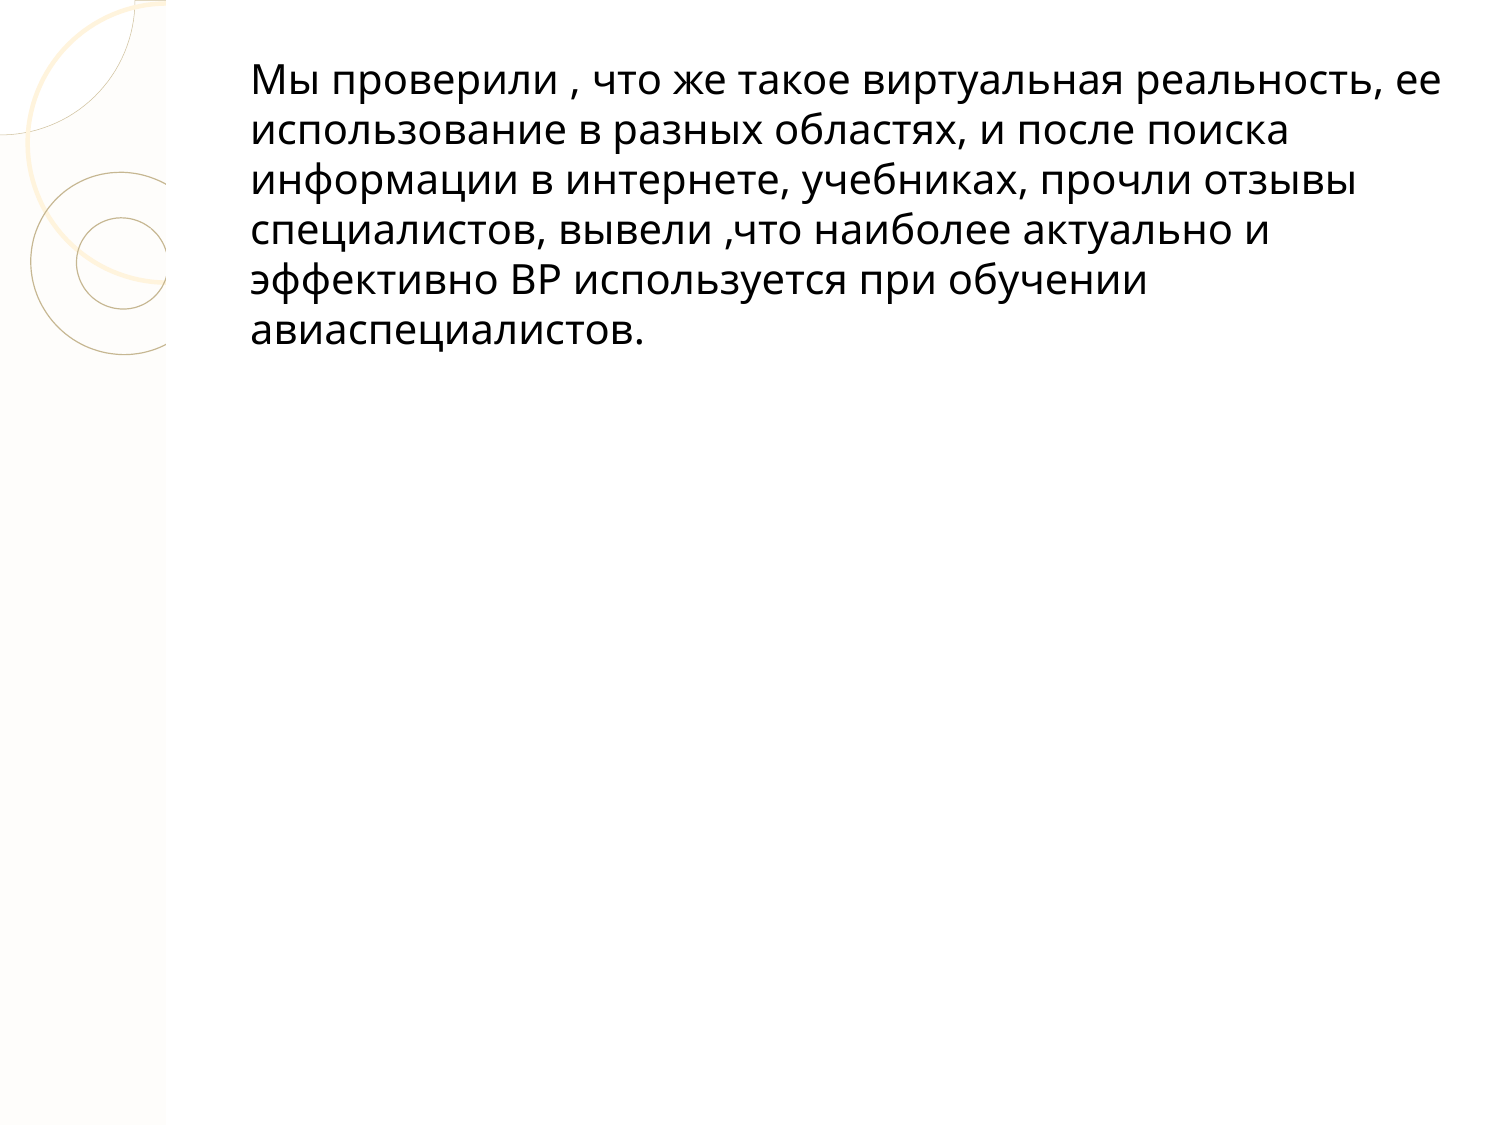

# Мы проверили , что же такое виртуальная реальность, ее использование в разных областях, и после поиска информации в интернете, учебниках, прочли отзывы специалистов, вывели ,что наиболее актуально и эффективно ВР используется при обучении авиаспециалистов.